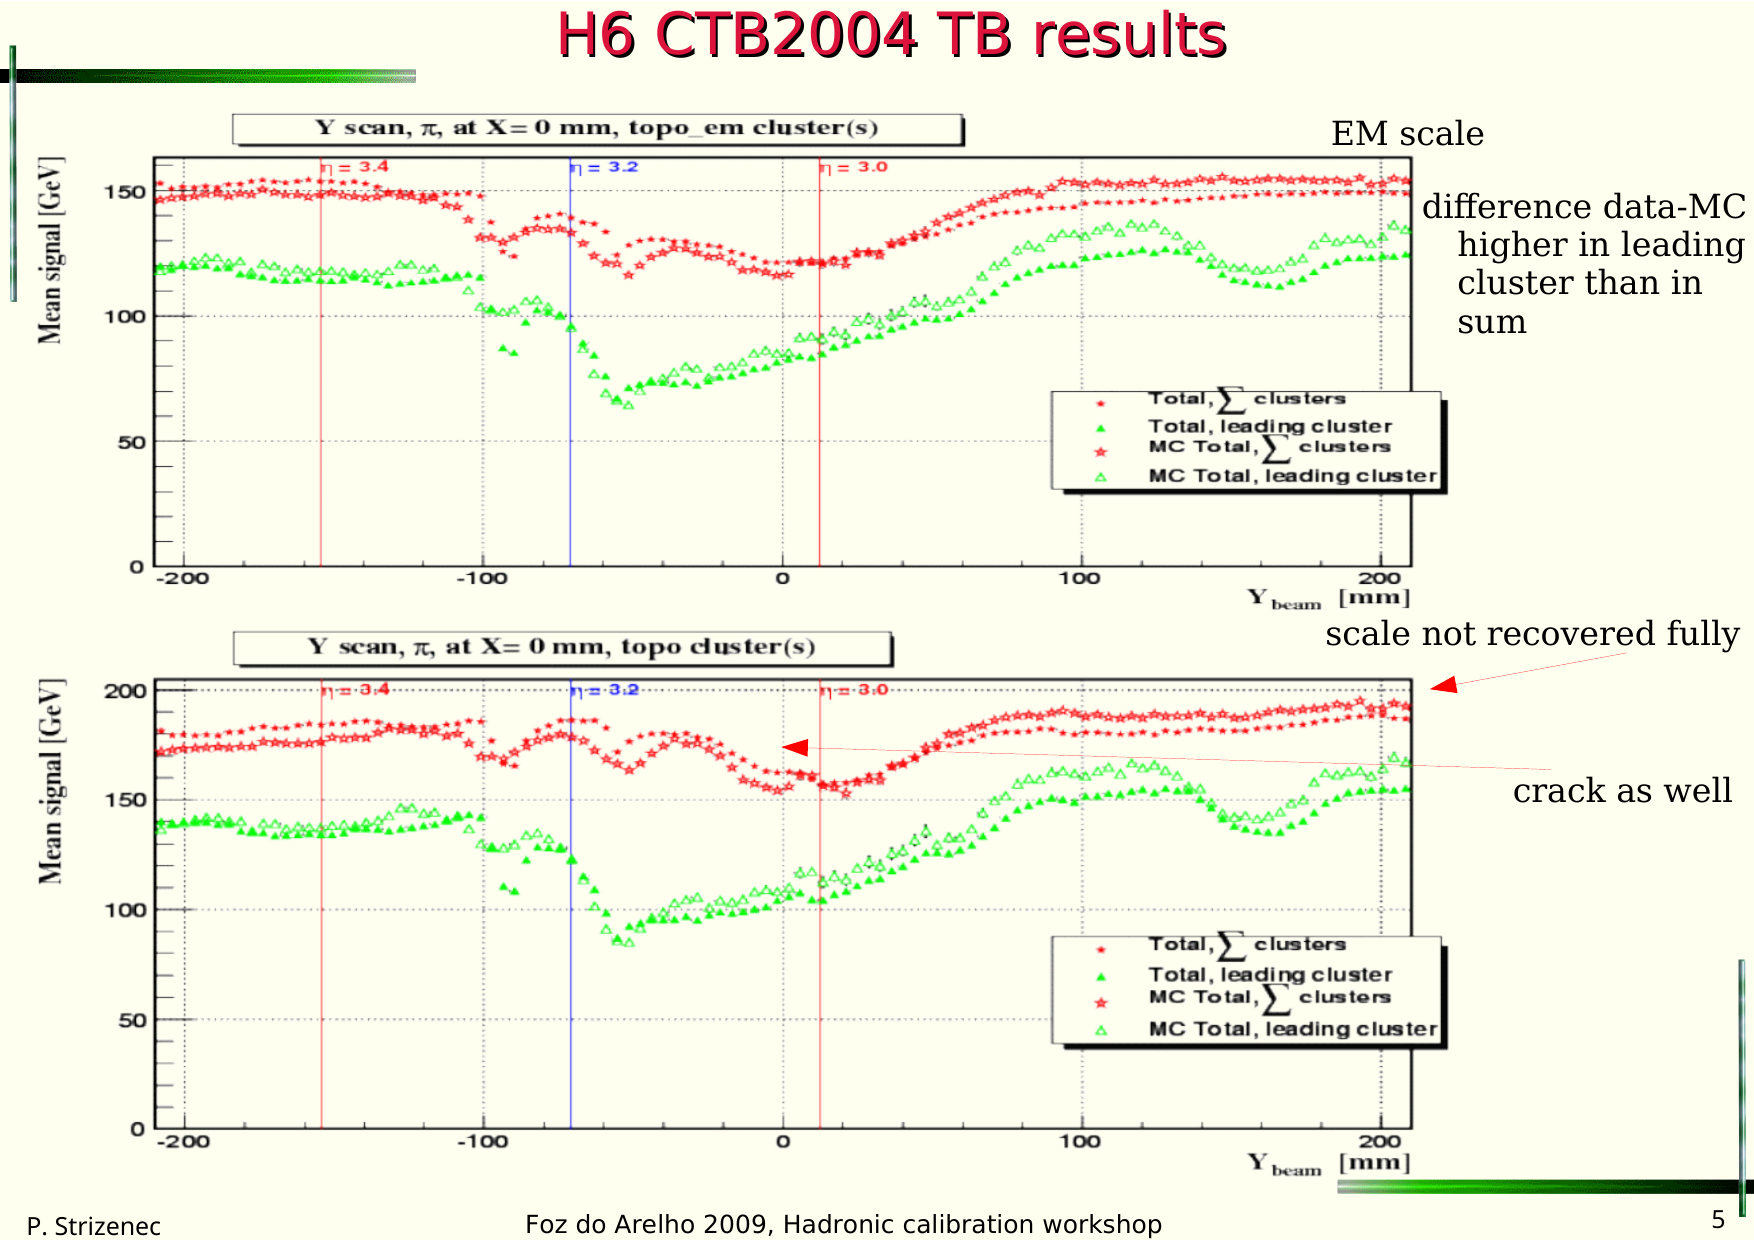

H6 CTB2004 TB results
EM scale
difference data-MC higher in leading cluster than in sum
scale not recovered fully
crack as well
P. Strizenec
Foz do Arelho 2009, Hadronic calibration workshop